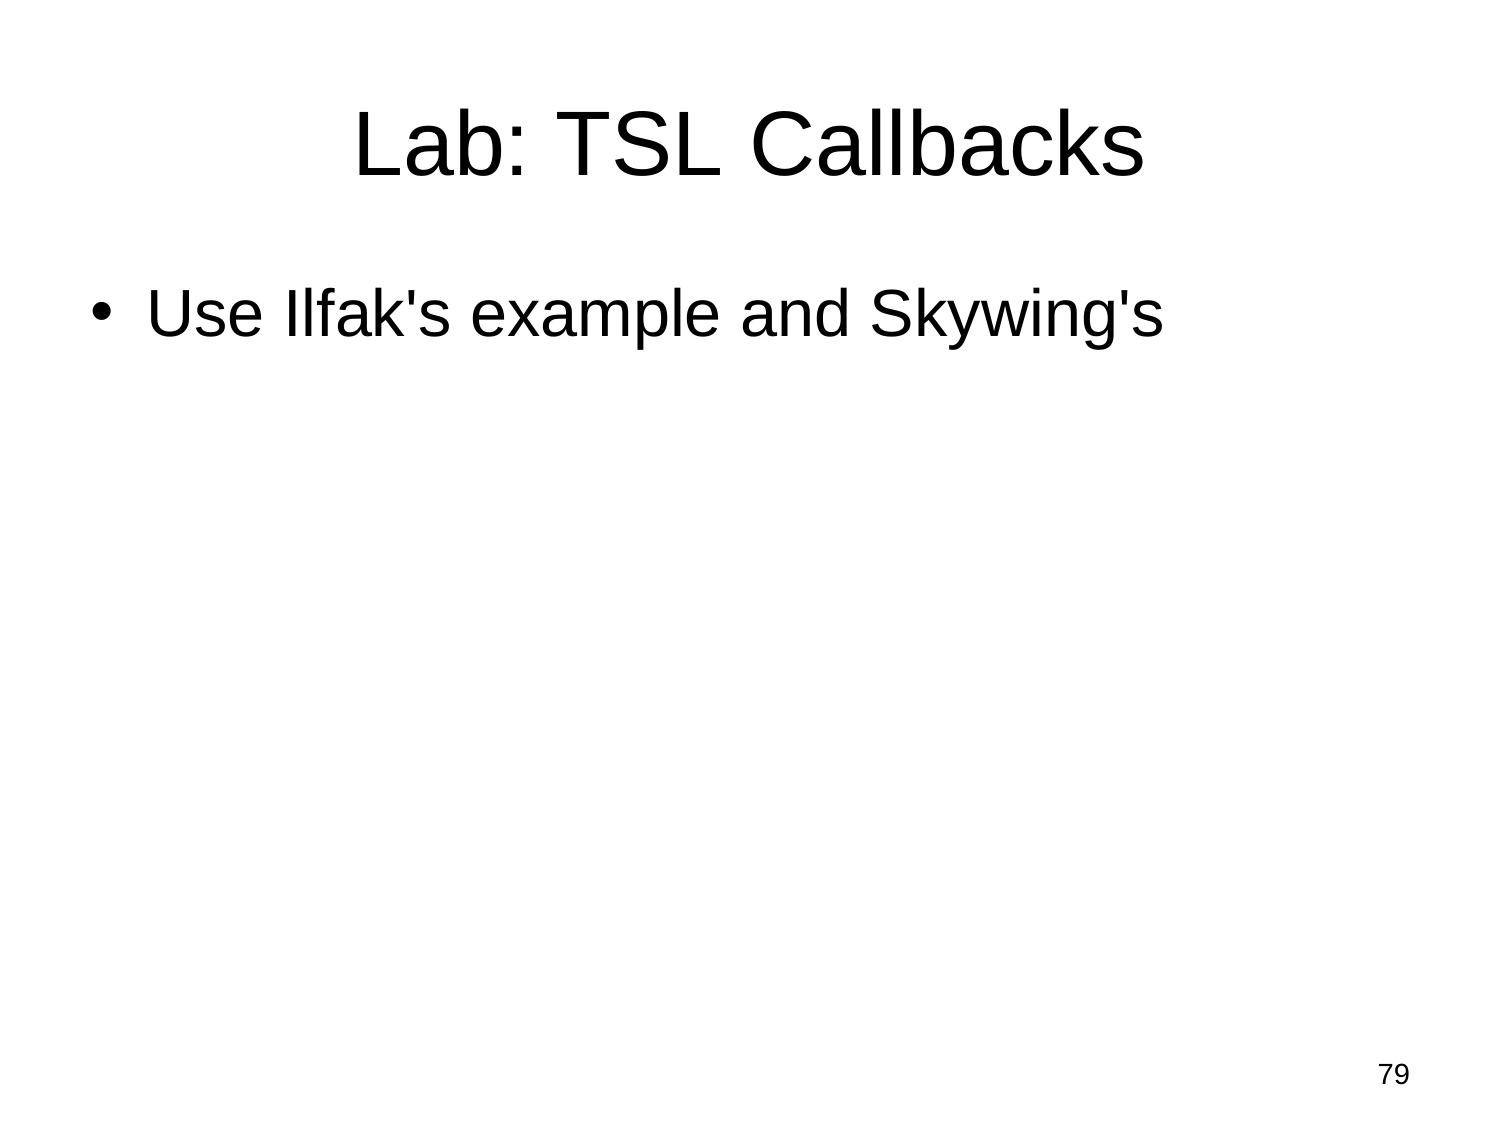

# Lab: TSL Callbacks
Use Ilfak's example and Skywing's